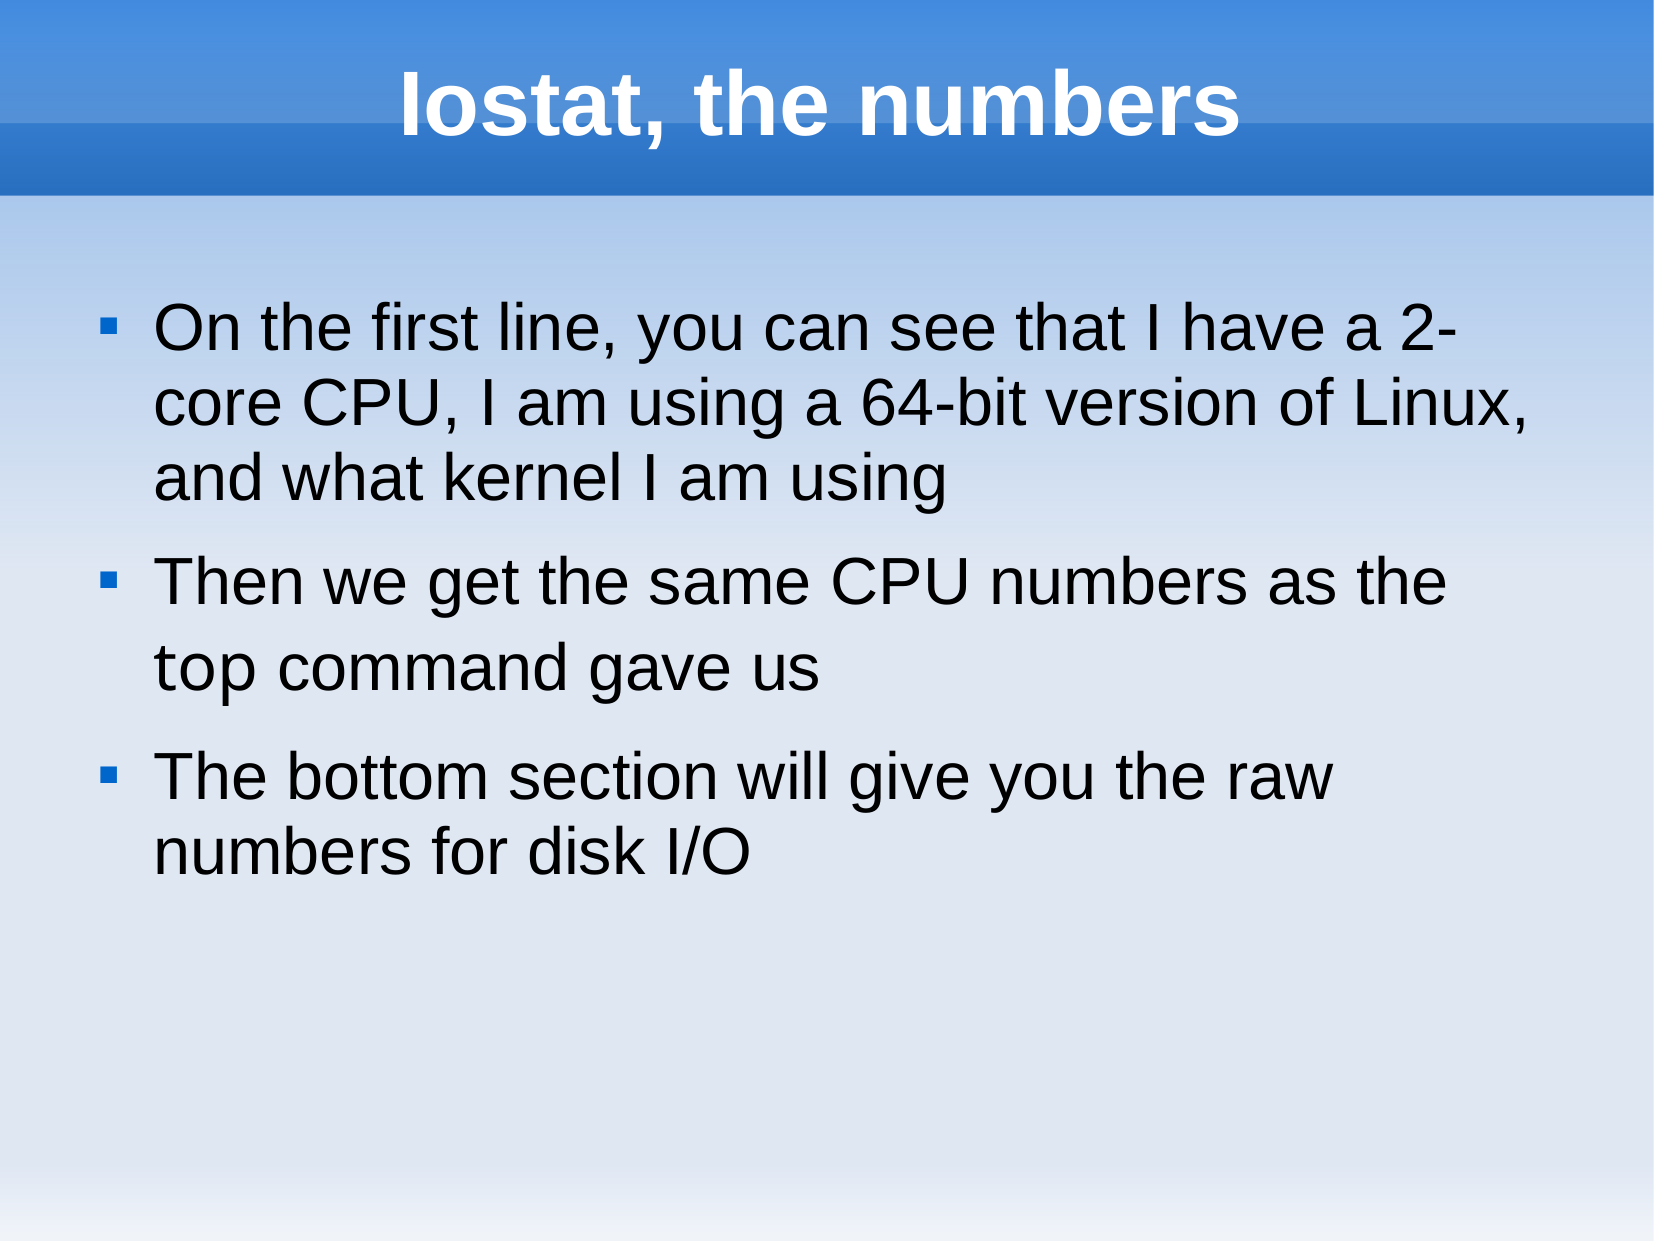

# Iostat, the numbers
On the first line, you can see that I have a 2-core CPU, I am using a 64-bit version of Linux, and what kernel I am using
Then we get the same CPU numbers as the top command gave us
The bottom section will give you the raw numbers for disk I/O